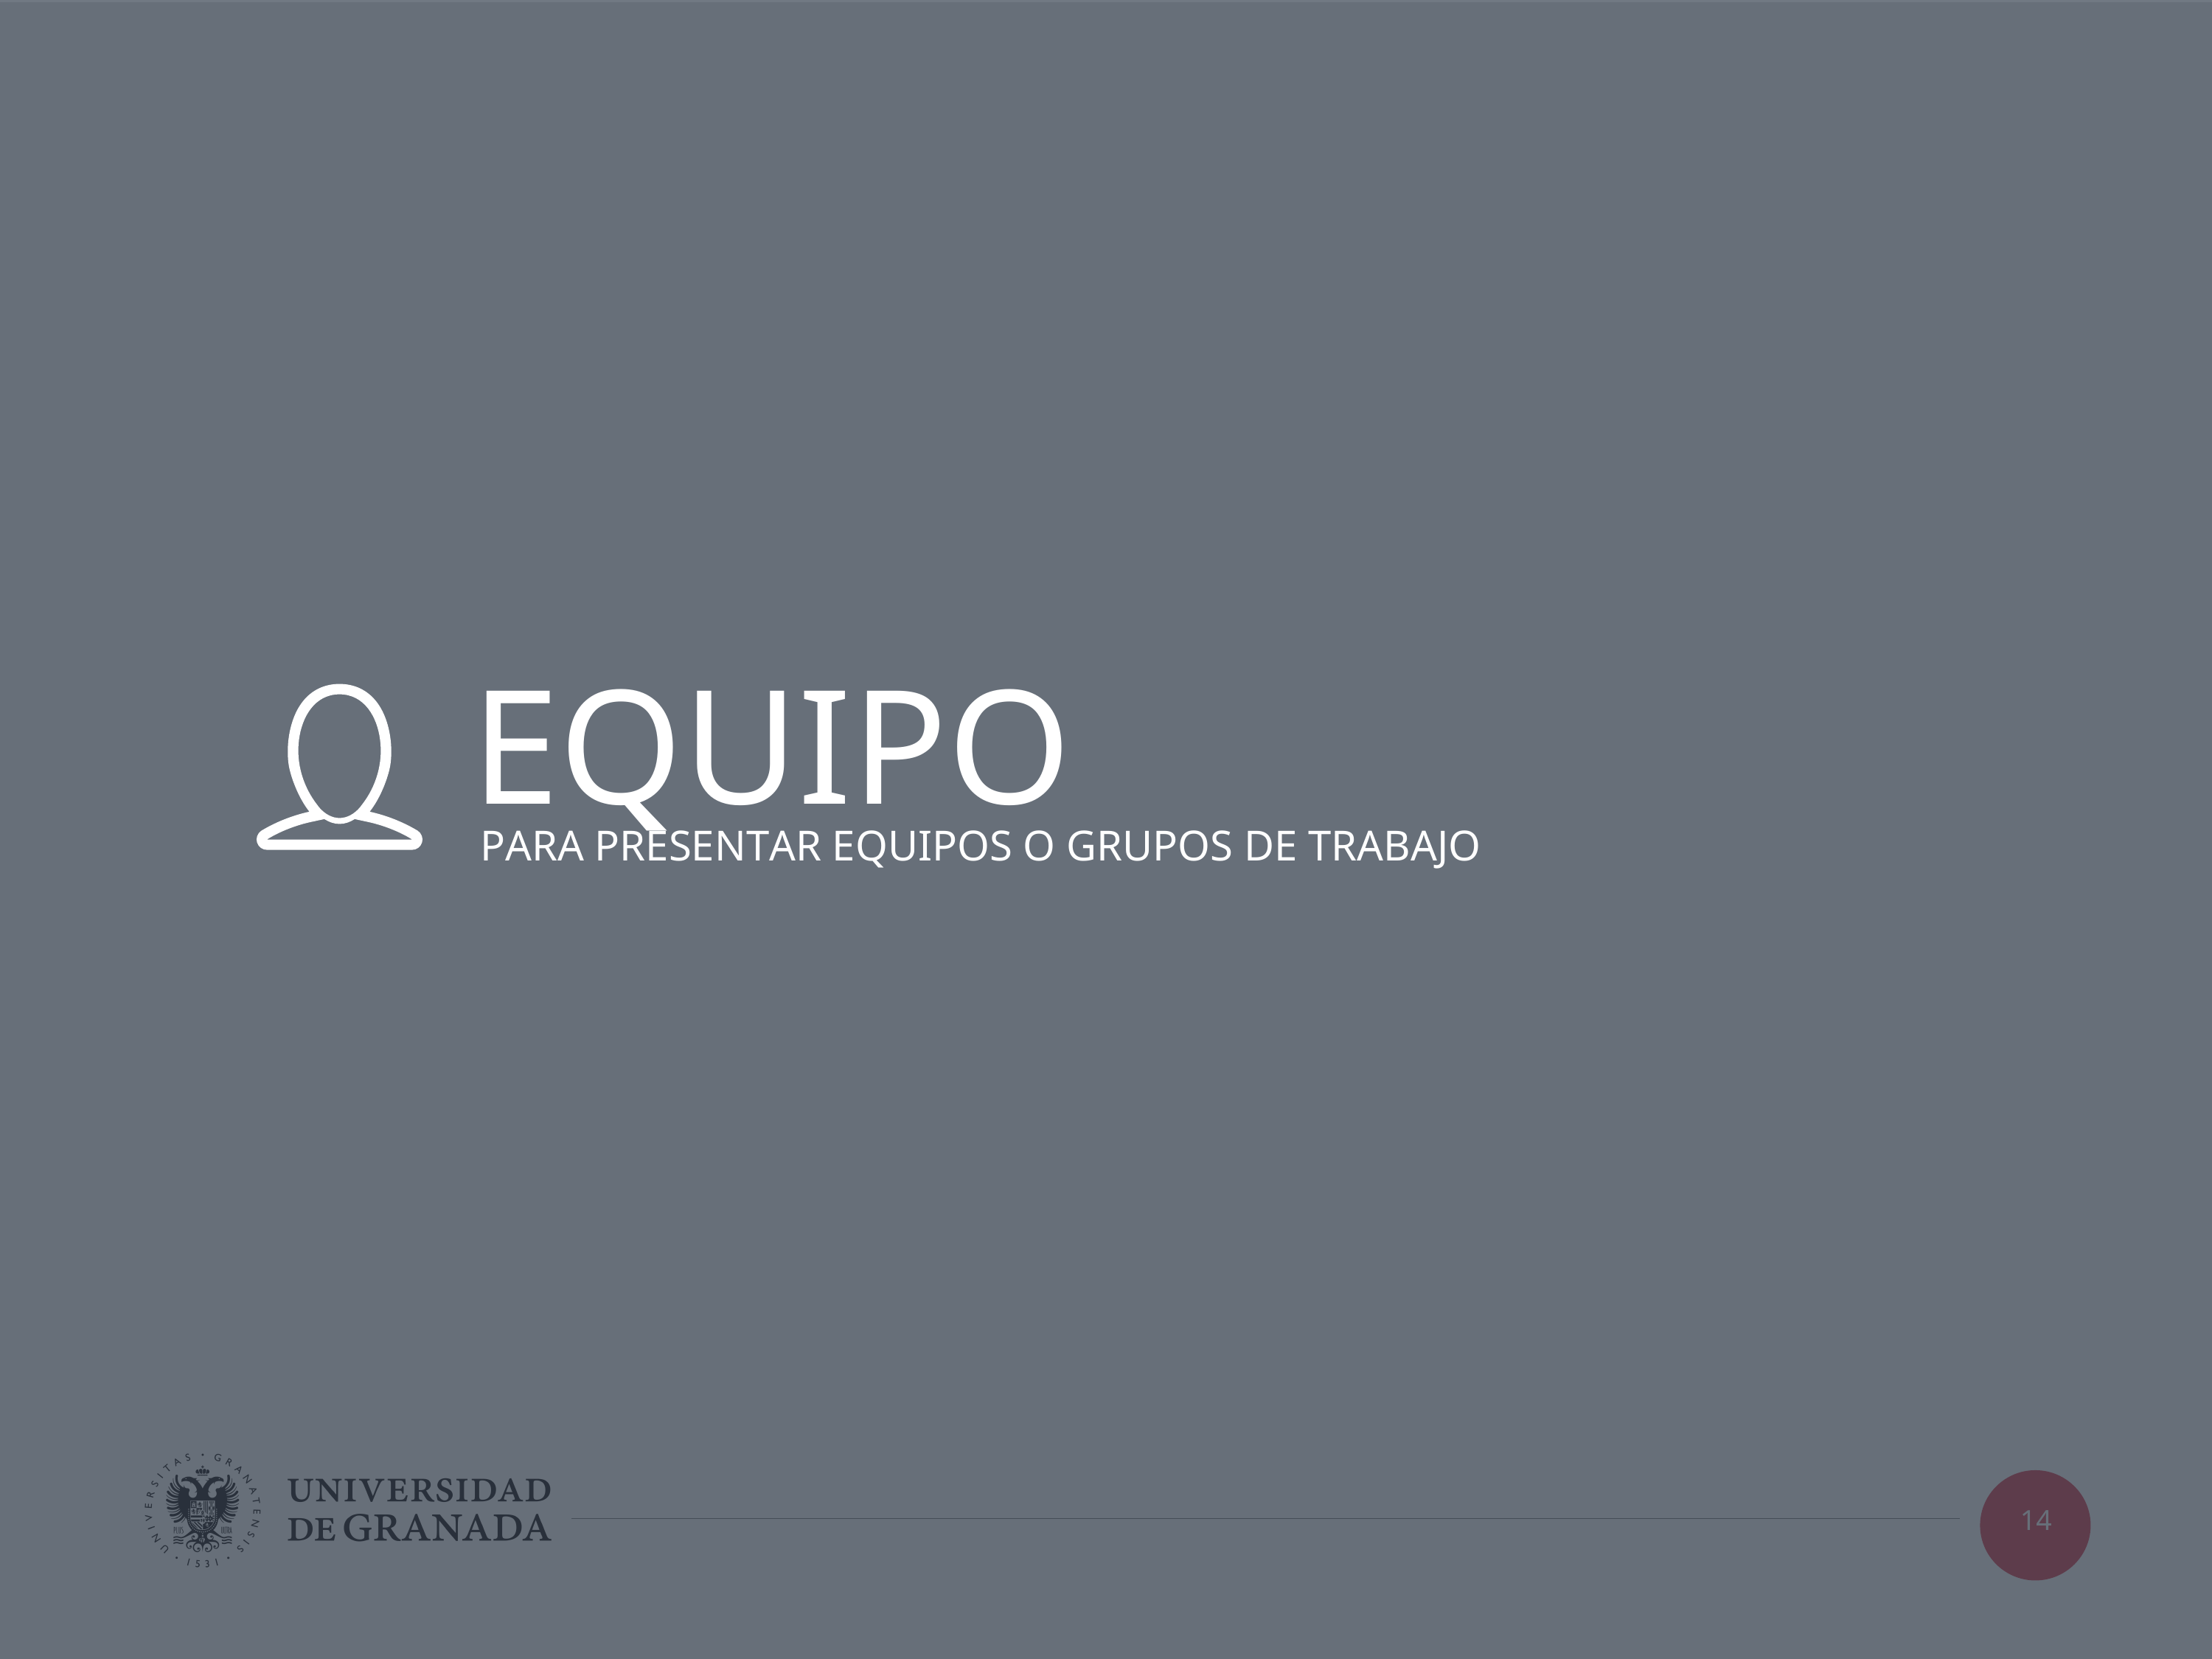

#
EQUIPO
PARA PRESENTAR EQUIPOS O GRUPOS DE TRABAJO